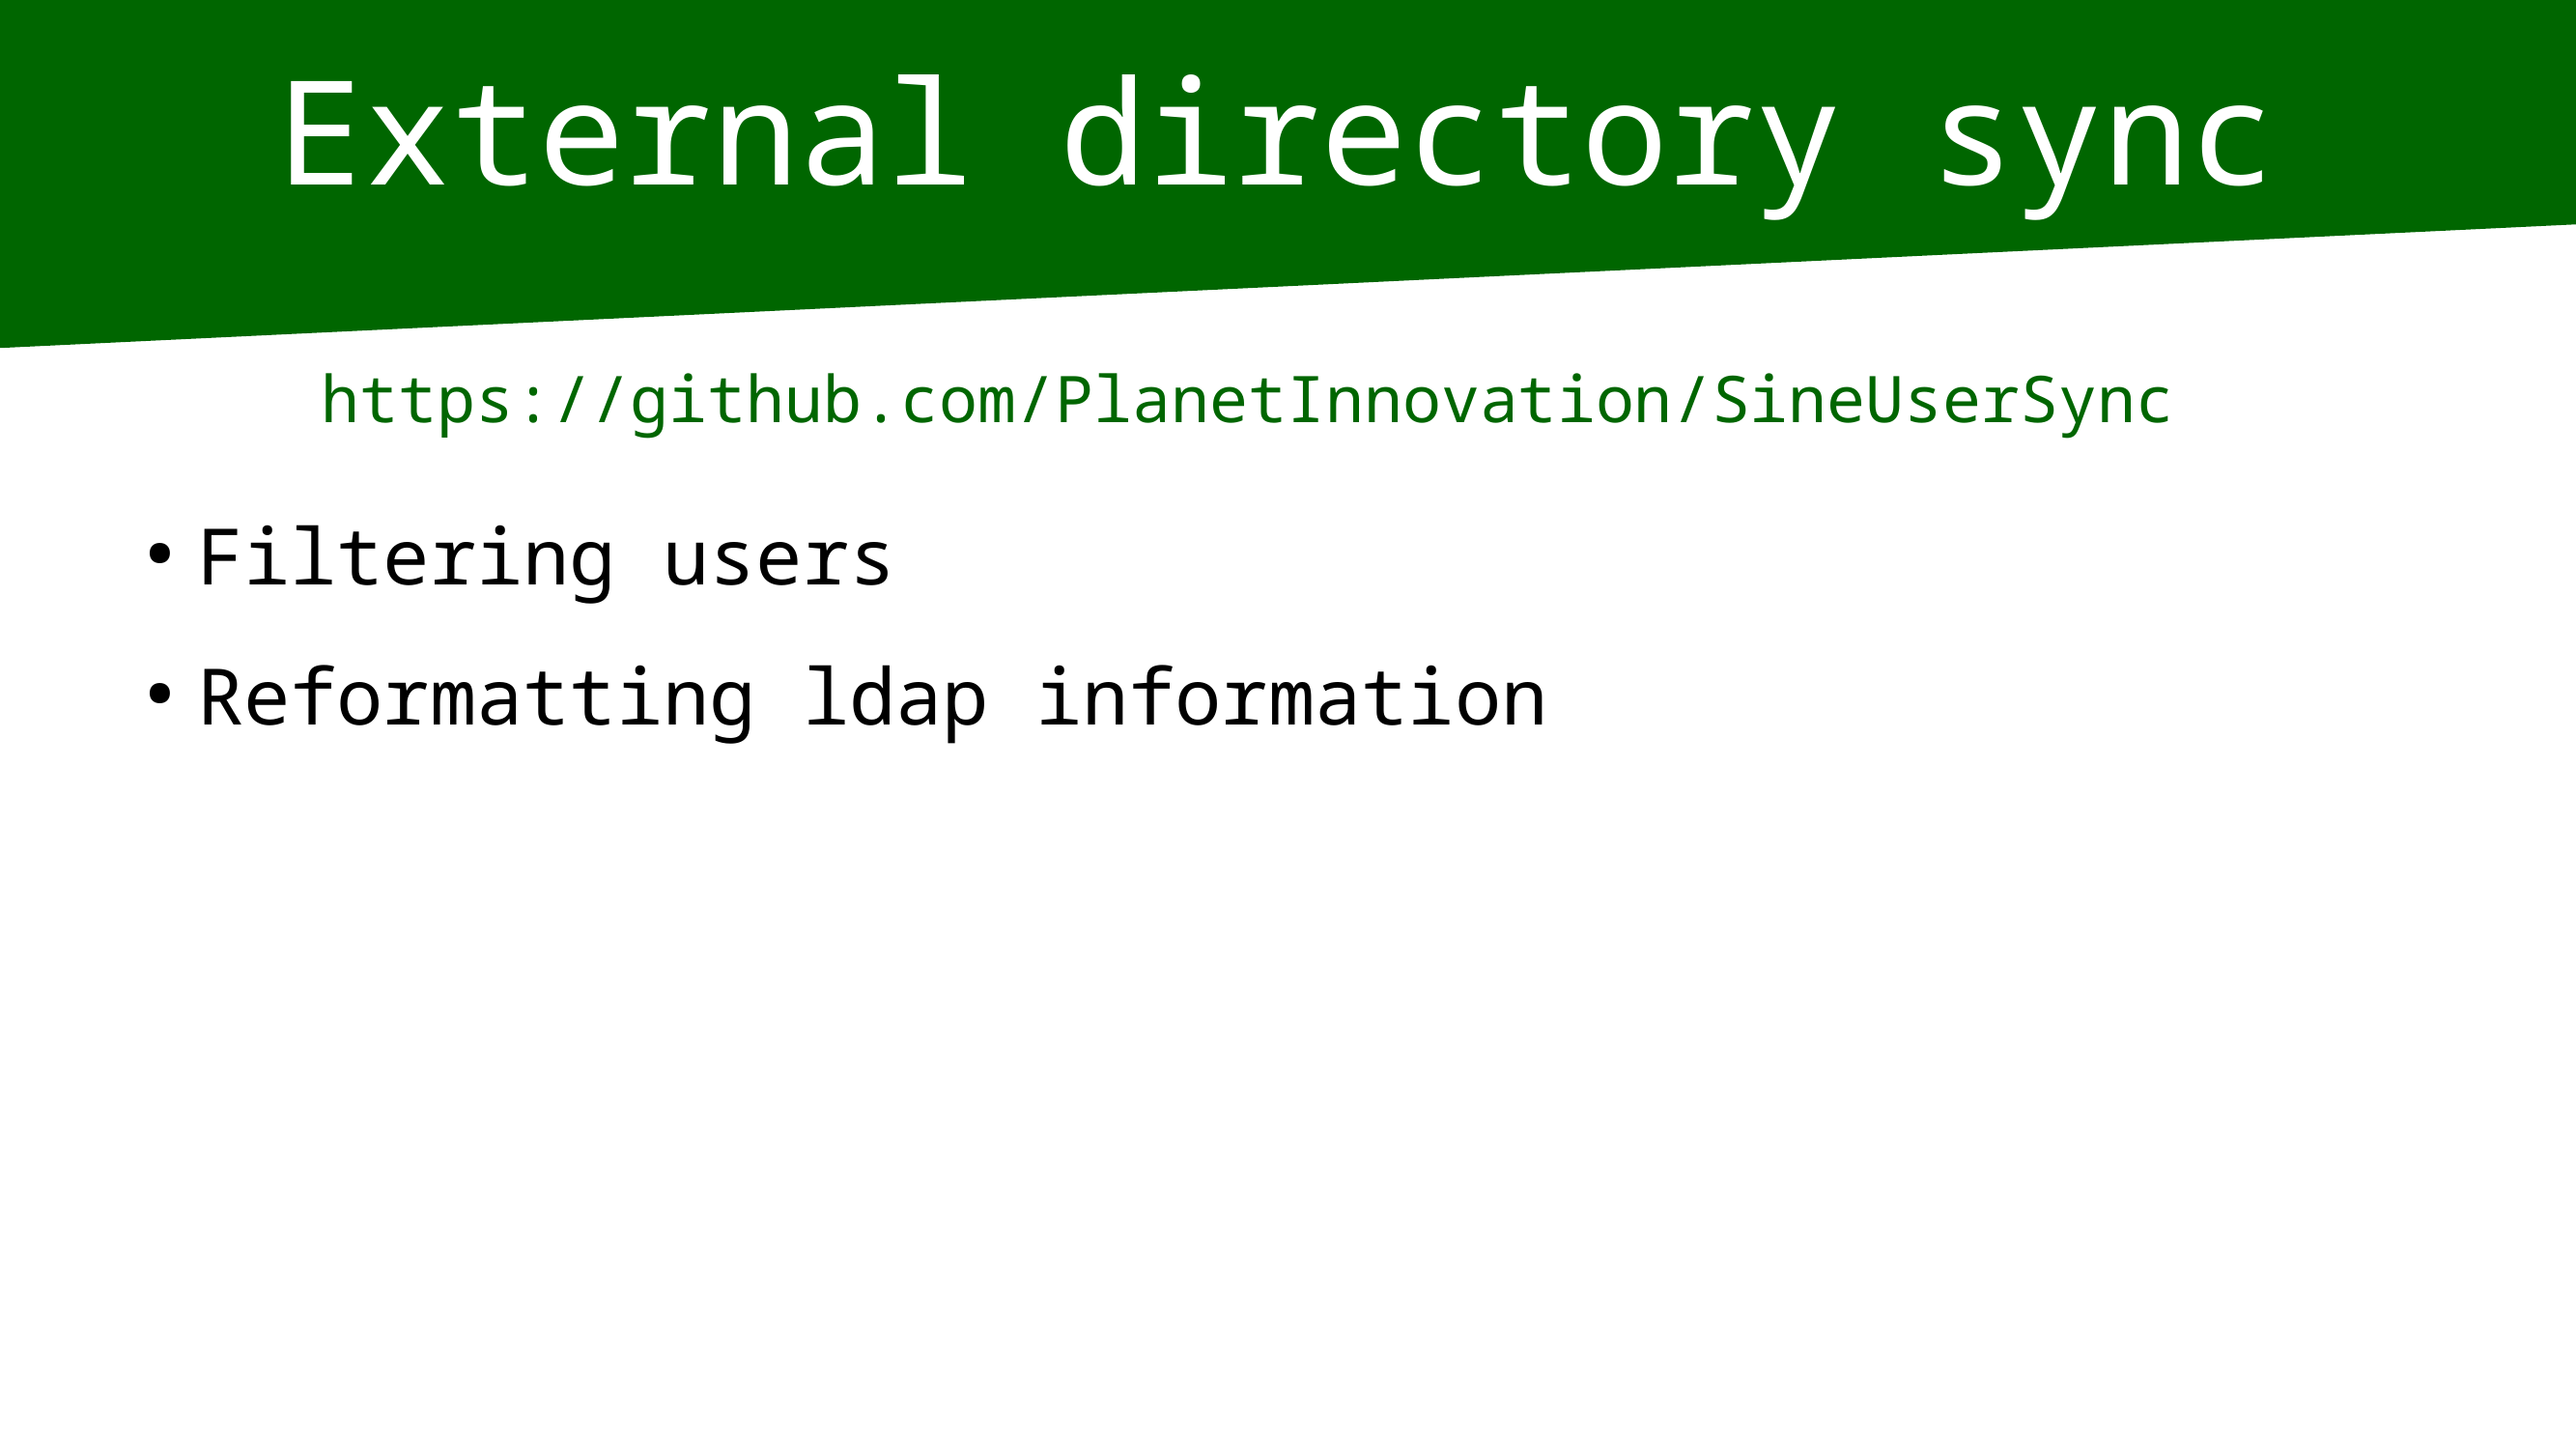

External directory sync
 https://github.com/PlanetInnovation/SineUserSync
# Filtering users
Reformatting ldap information